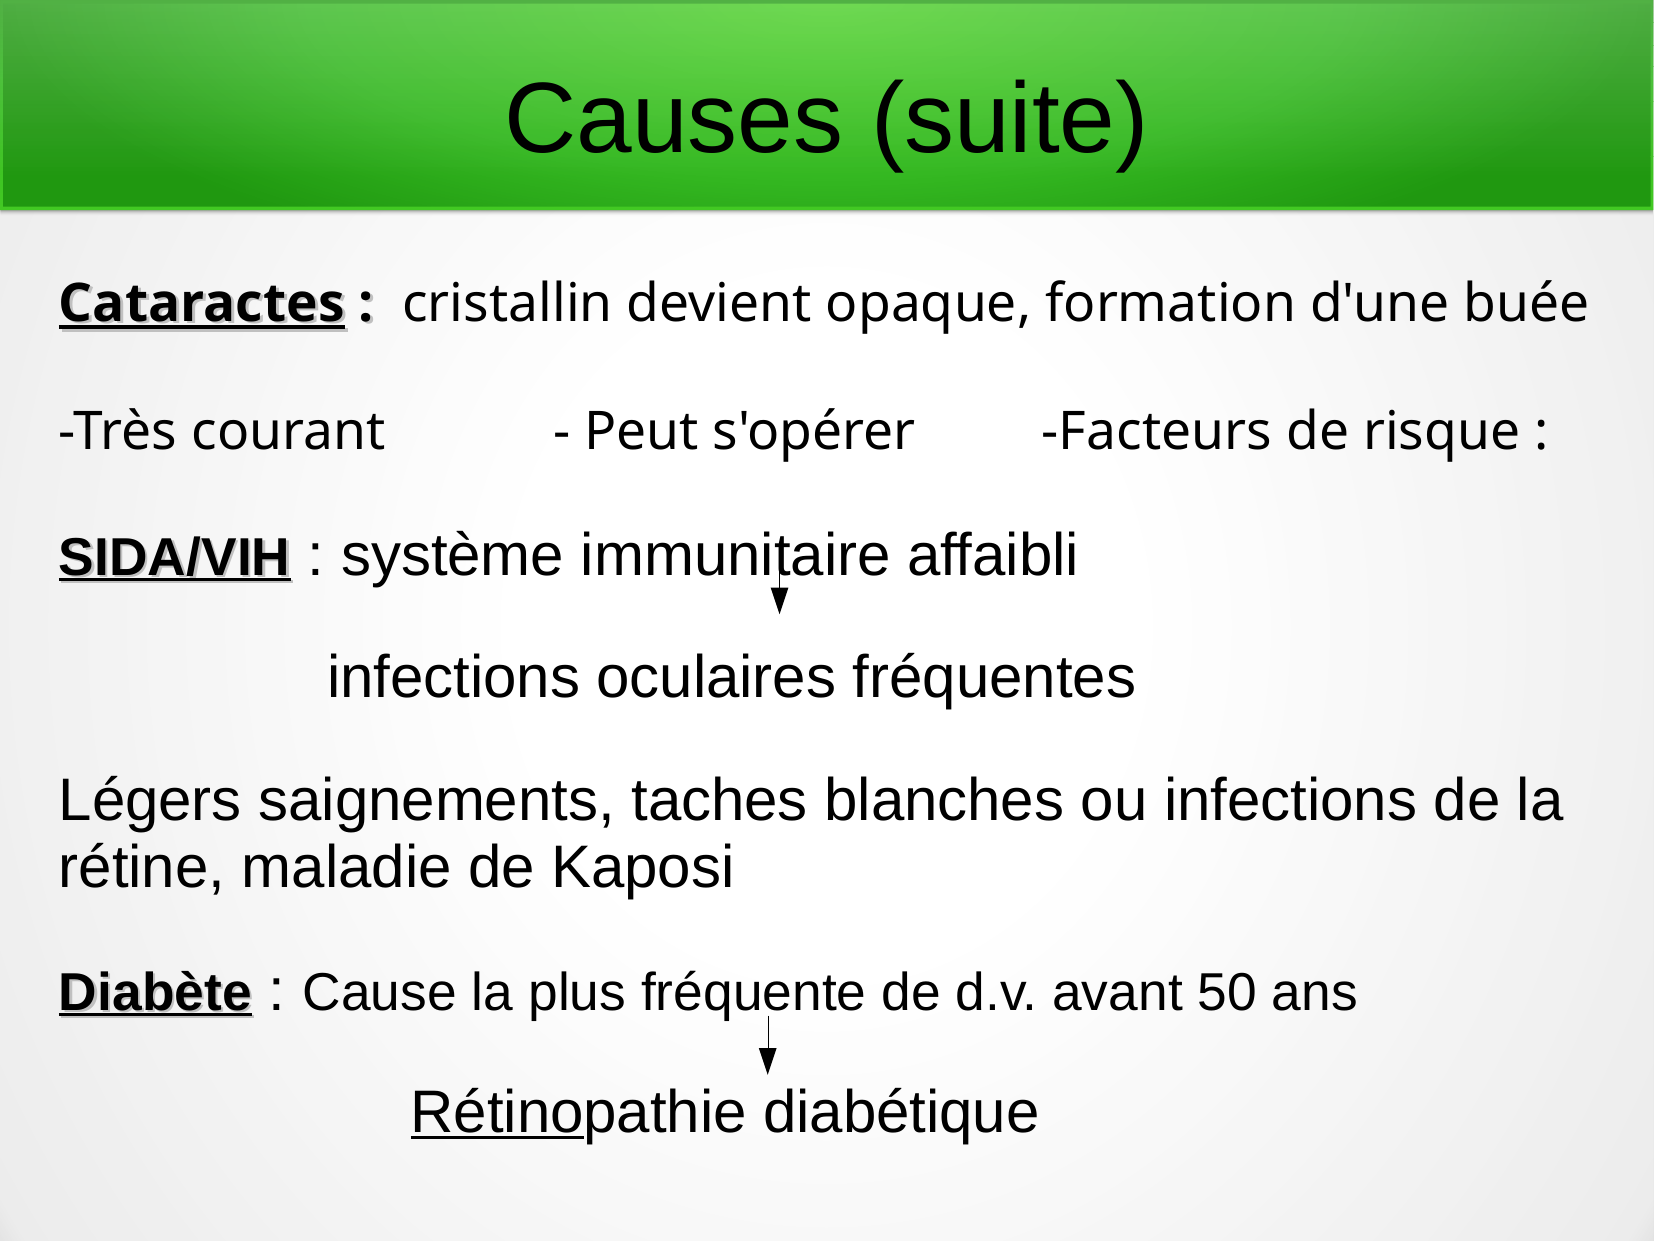

# Causes (suite)
Cataractes : cristallin devient opaque, formation d'une buée
-Très courant - Peut s'opérer -Facteurs de risque :
SIDA/VIH : système immunitaire affaibli
 infections oculaires fréquentes
Légers saignements, taches blanches ou infections de la rétine, maladie de Kaposi
Diabète : Cause la plus fréquente de d.v. avant 50 ans
 Rétinopathie diabétique